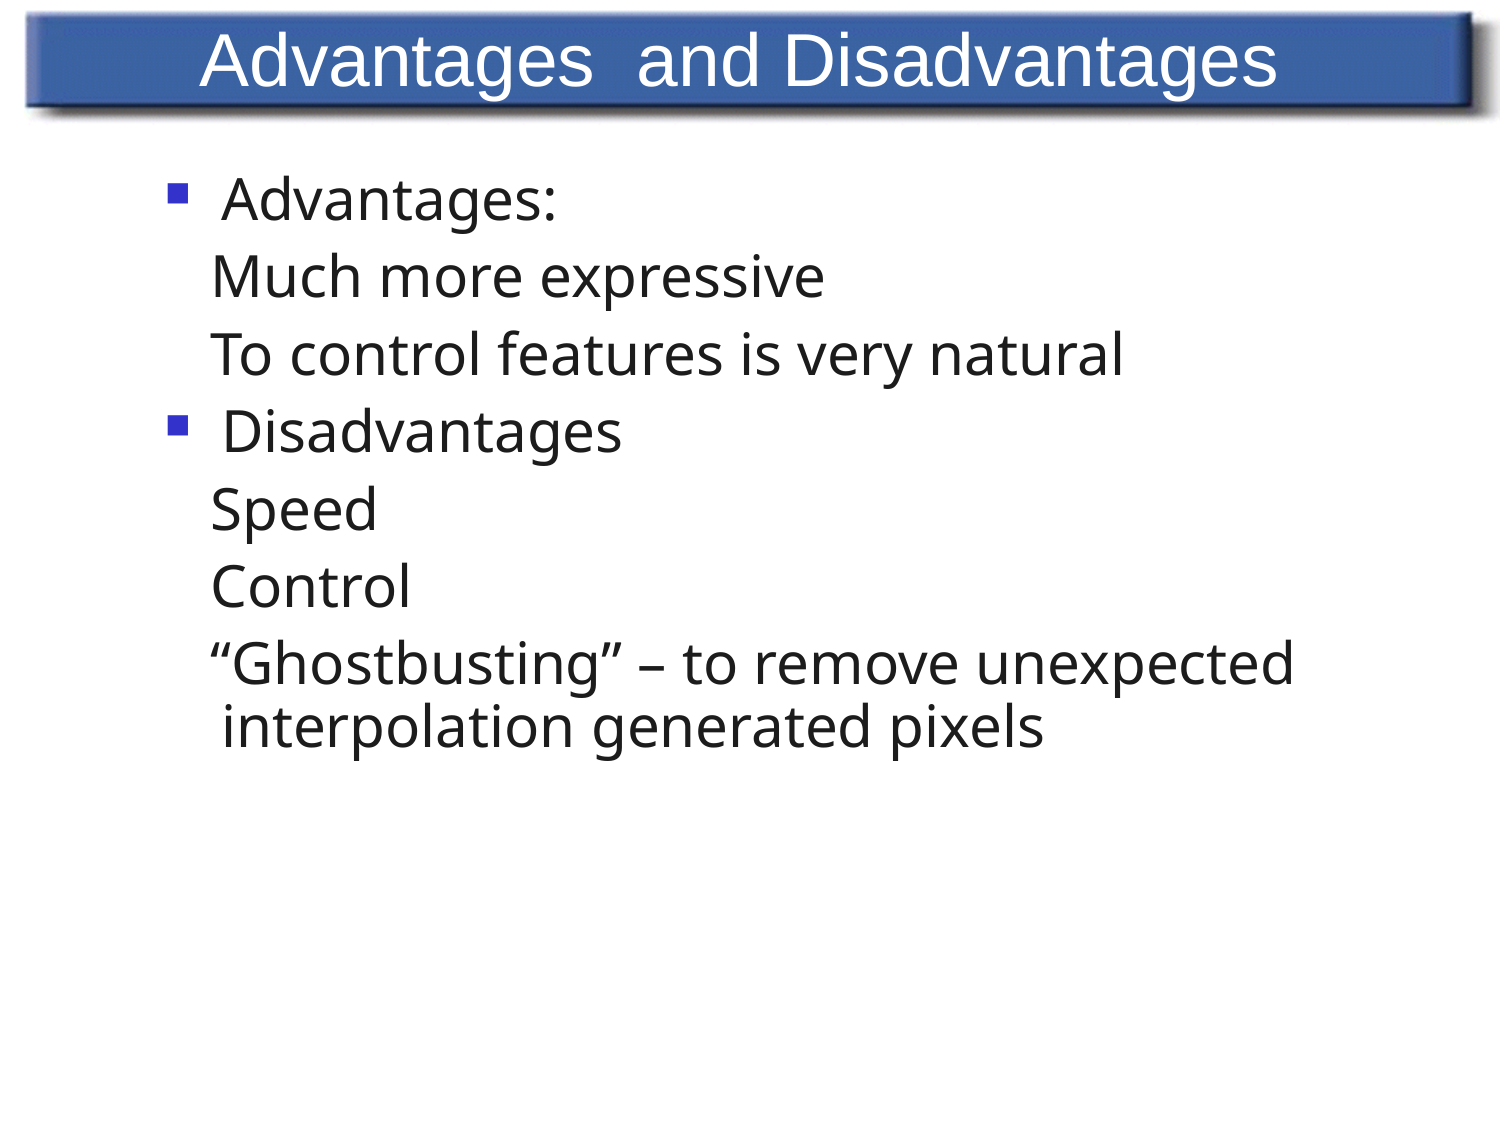

# Advantages and Disadvantages
Advantages:
 Much more expressive
 To control features is very natural
Disadvantages
 Speed
 Control
 “Ghostbusting” – to remove unexpected interpolation generated pixels